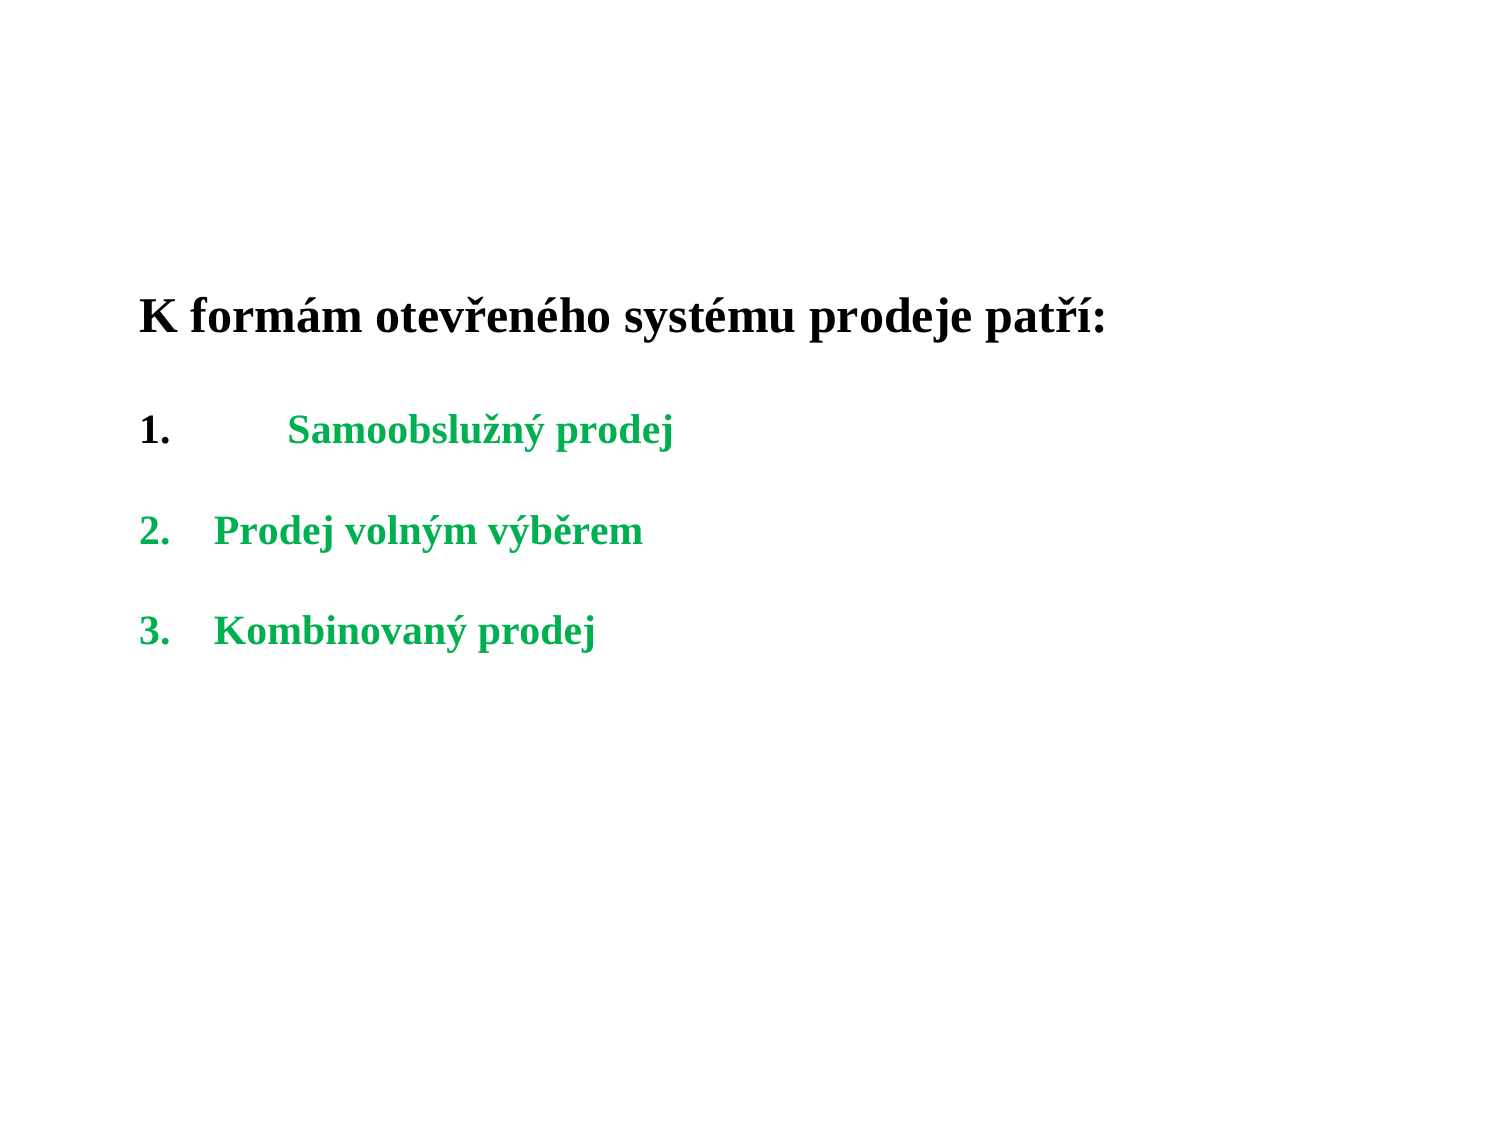

K formám otevřeného systému prodeje patří:
 Samoobslužný prodej
2.	Prodej volným výběrem
3.	Kombinovaný prodej